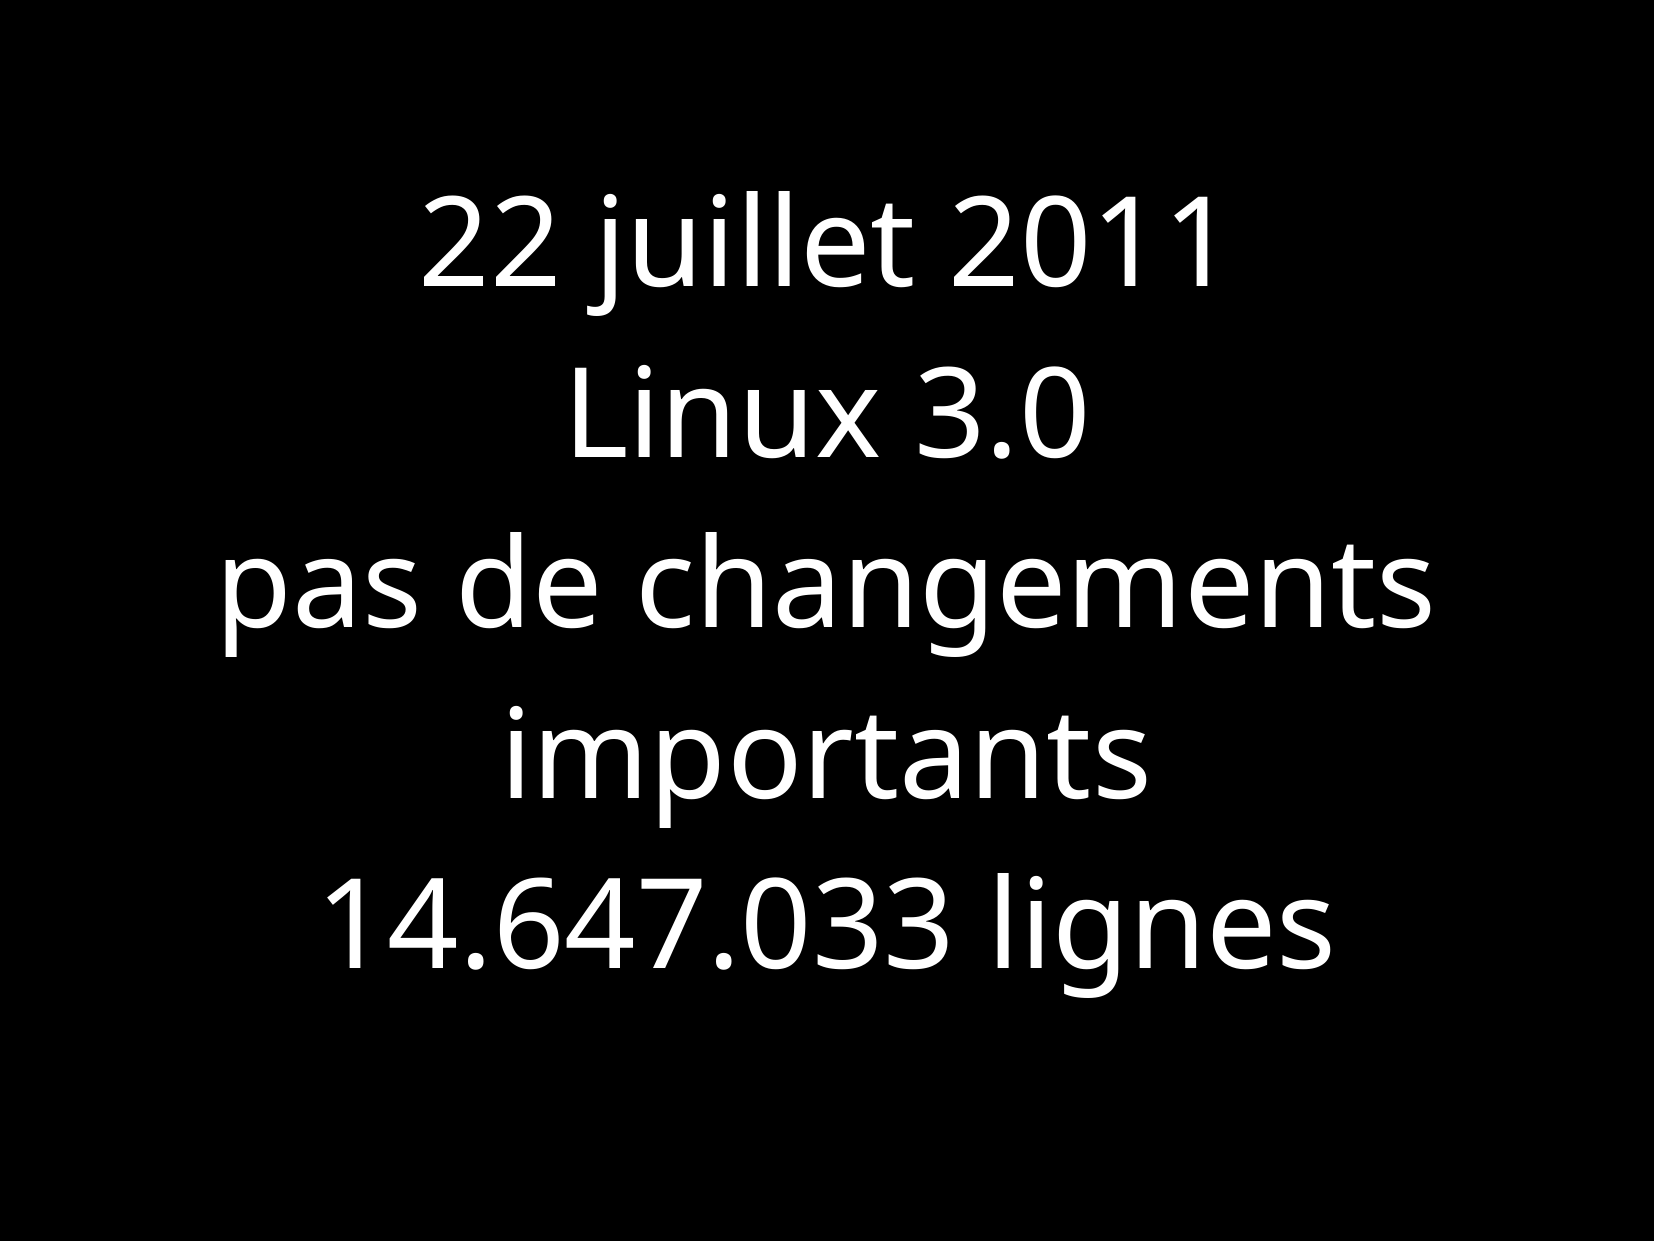

# 22 juillet 2011
Linux 3.0
pas de changements
importants
14.647.033 lignes